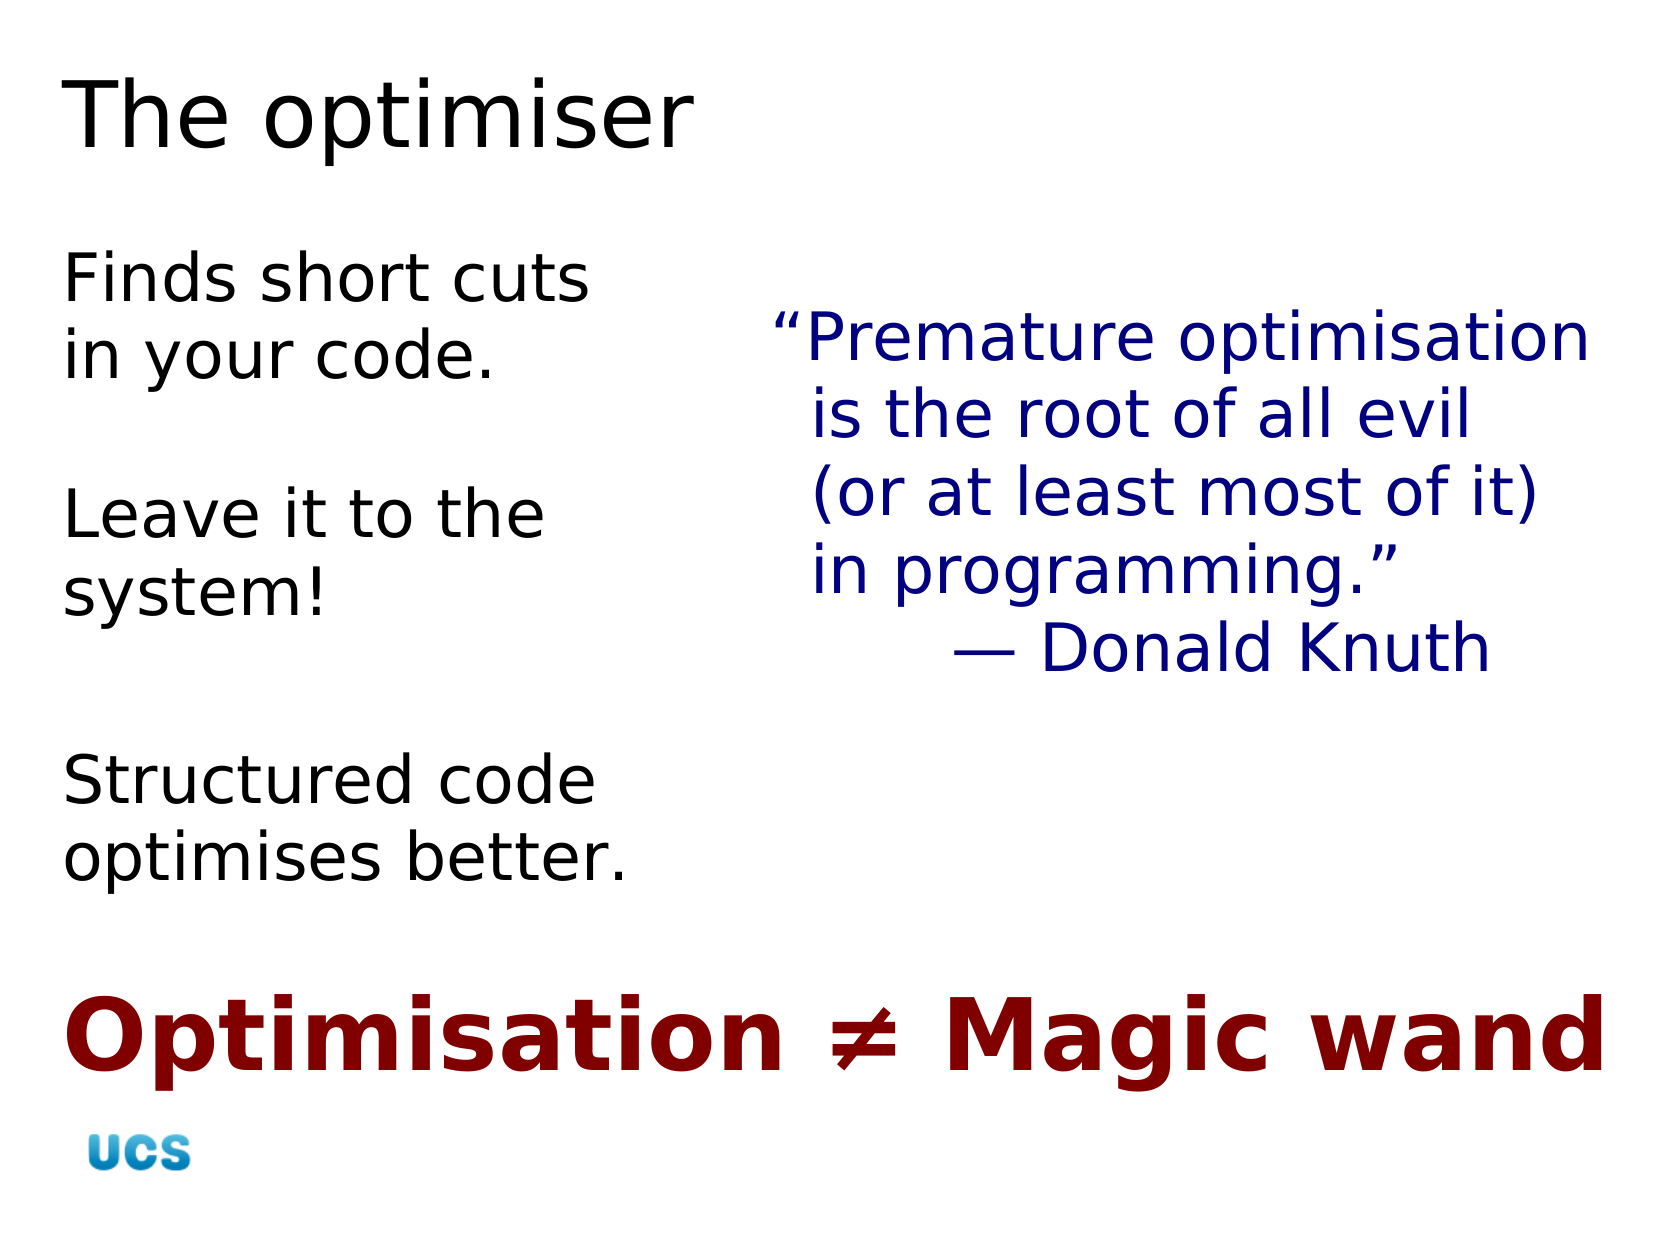

The optimiser
Finds short cuts
in your code.
“Premature optimisation
	is the root of all evil
	(or at least most of it)
	in programming.”
		— Donald Knuth
Leave it to the
system!
Structured code
optimises better.
Optimisation ≠ Magic wand